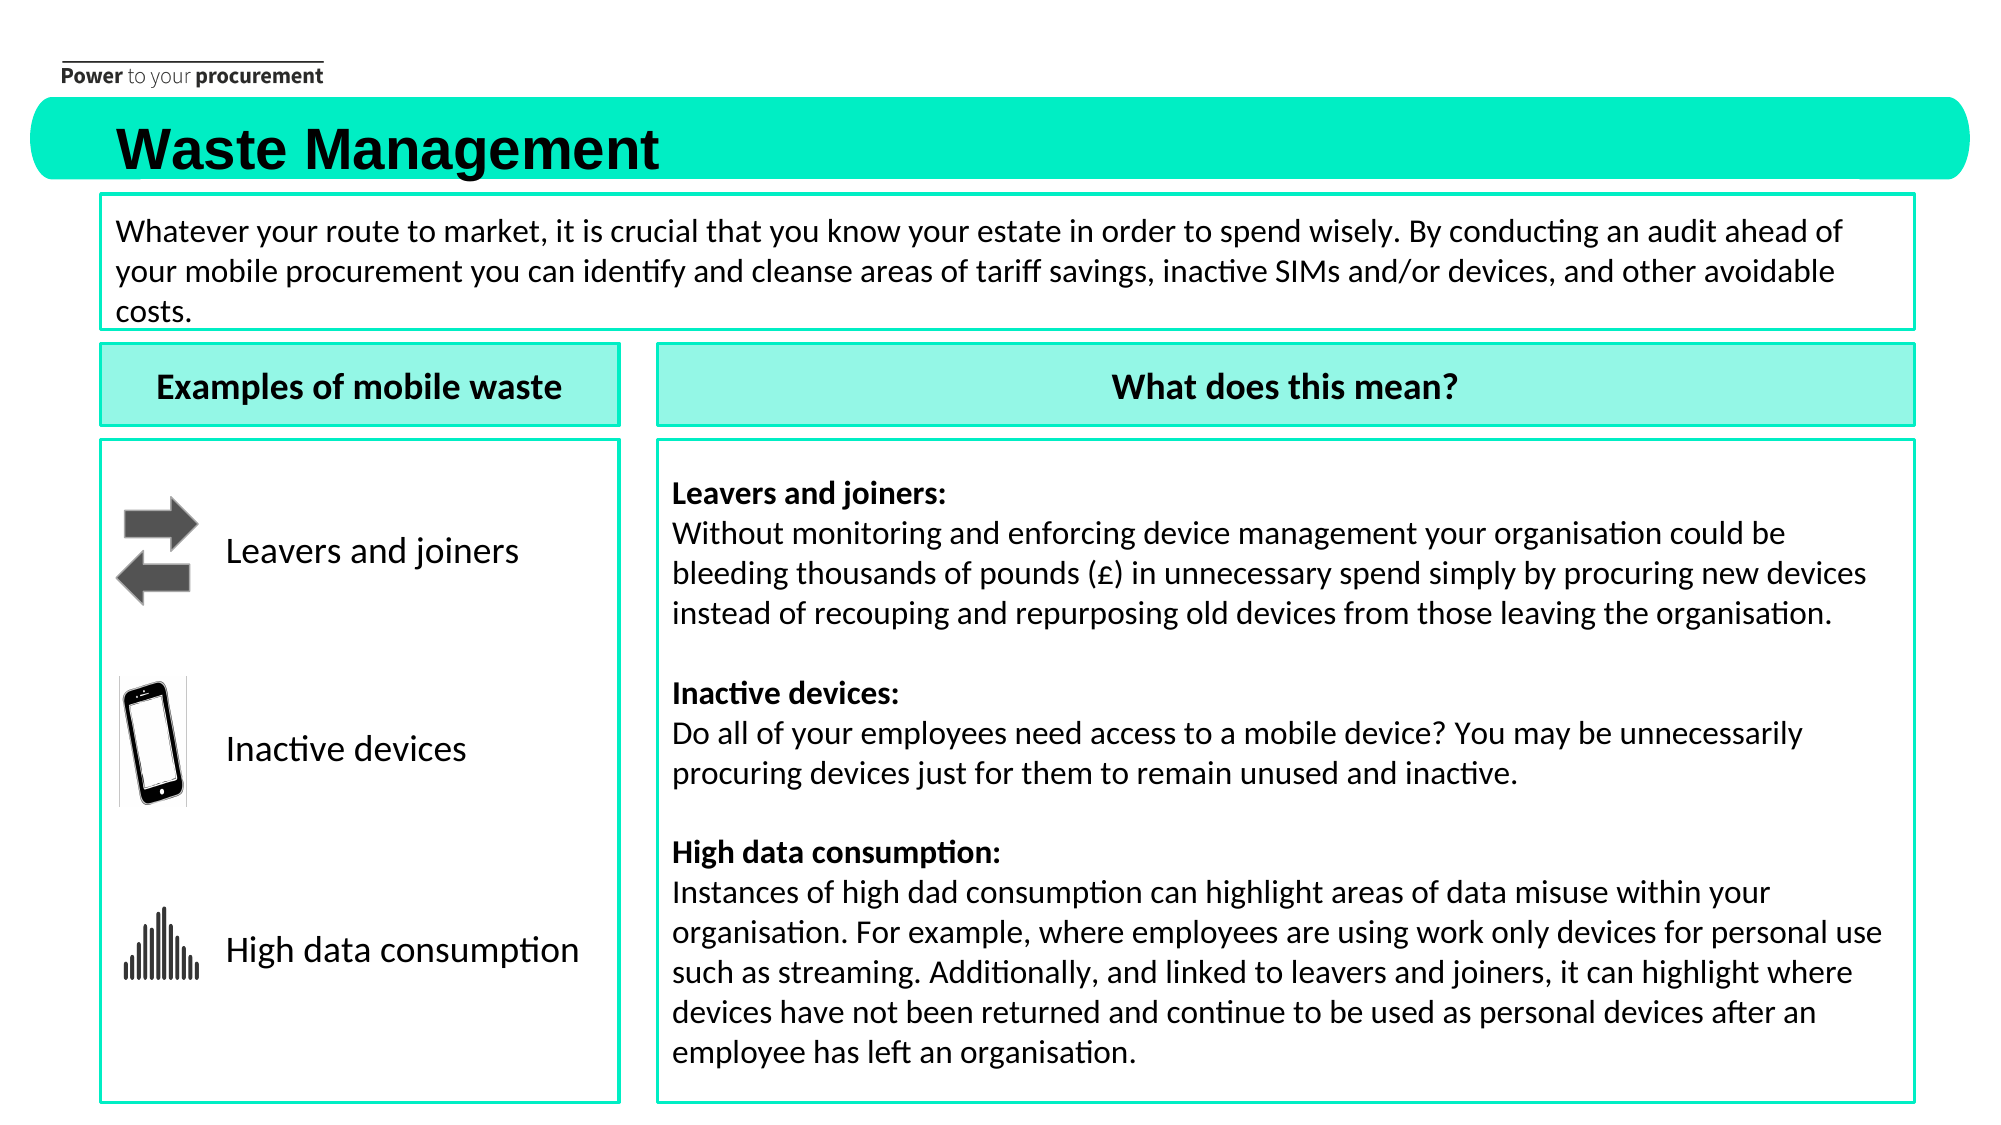

# Waste Management
Whatever your route to market, it is crucial that you know your estate in order to spend wisely. By conducting an audit ahead of your mobile procurement you can identify and cleanse areas of tariff savings, inactive SIMs and/or devices, and other avoidable costs.
Examples of mobile waste
What does this mean?
Leavers and joiners:
Without monitoring and enforcing device management your organisation could be bleeding thousands of pounds (£) in unnecessary spend simply by procuring new devices instead of recouping and repurposing old devices from those leaving the organisation.
Inactive devices:
Do all of your employees need access to a mobile device? You may be unnecessarily procuring devices just for them to remain unused and inactive.
High data consumption:
Instances of high dad consumption can highlight areas of data misuse within your organisation. For example, where employees are using work only devices for personal use such as streaming. Additionally, and linked to leavers and joiners, it can highlight where devices have not been returned and continue to be used as personal devices after an employee has left an organisation.
Leavers and joiners
Inactive devices
High data consumption